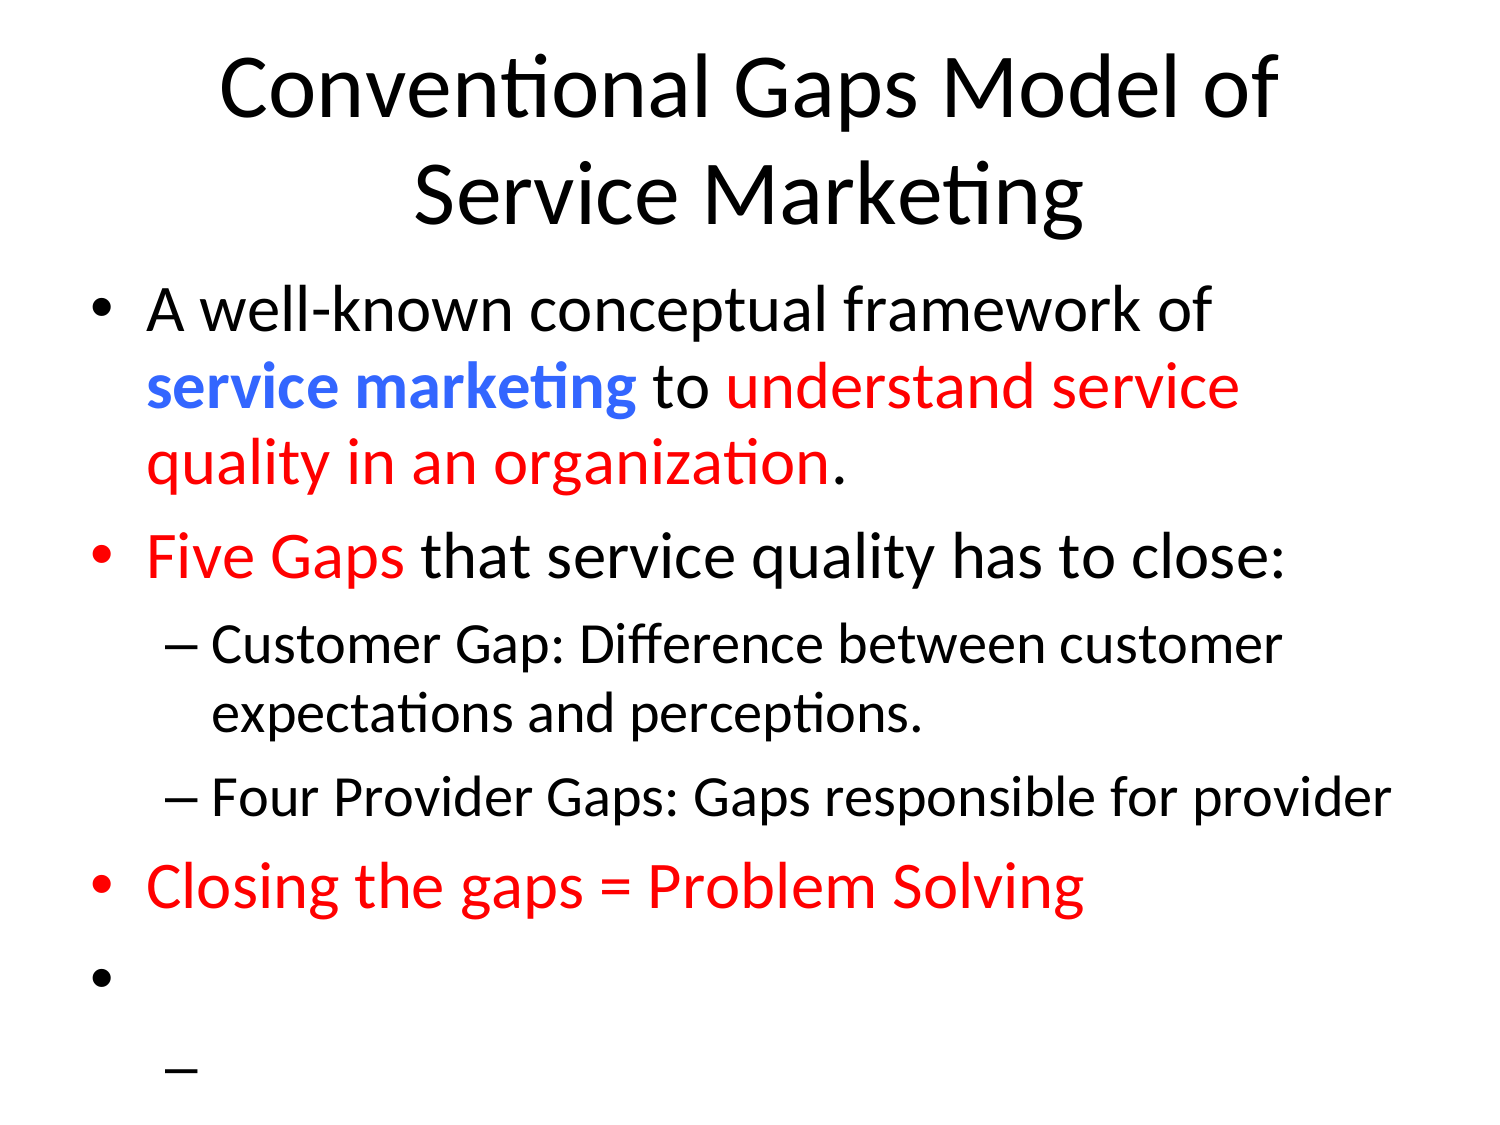

# Conventional Gaps Model of Service Marketing
A well-known conceptual framework of service marketing to understand service quality in an organization.
Five Gaps that service quality has to close:
Customer Gap: Difference between customer expectations and perceptions.
Four Provider Gaps: Gaps responsible for provider
Closing the gaps = Problem Solving